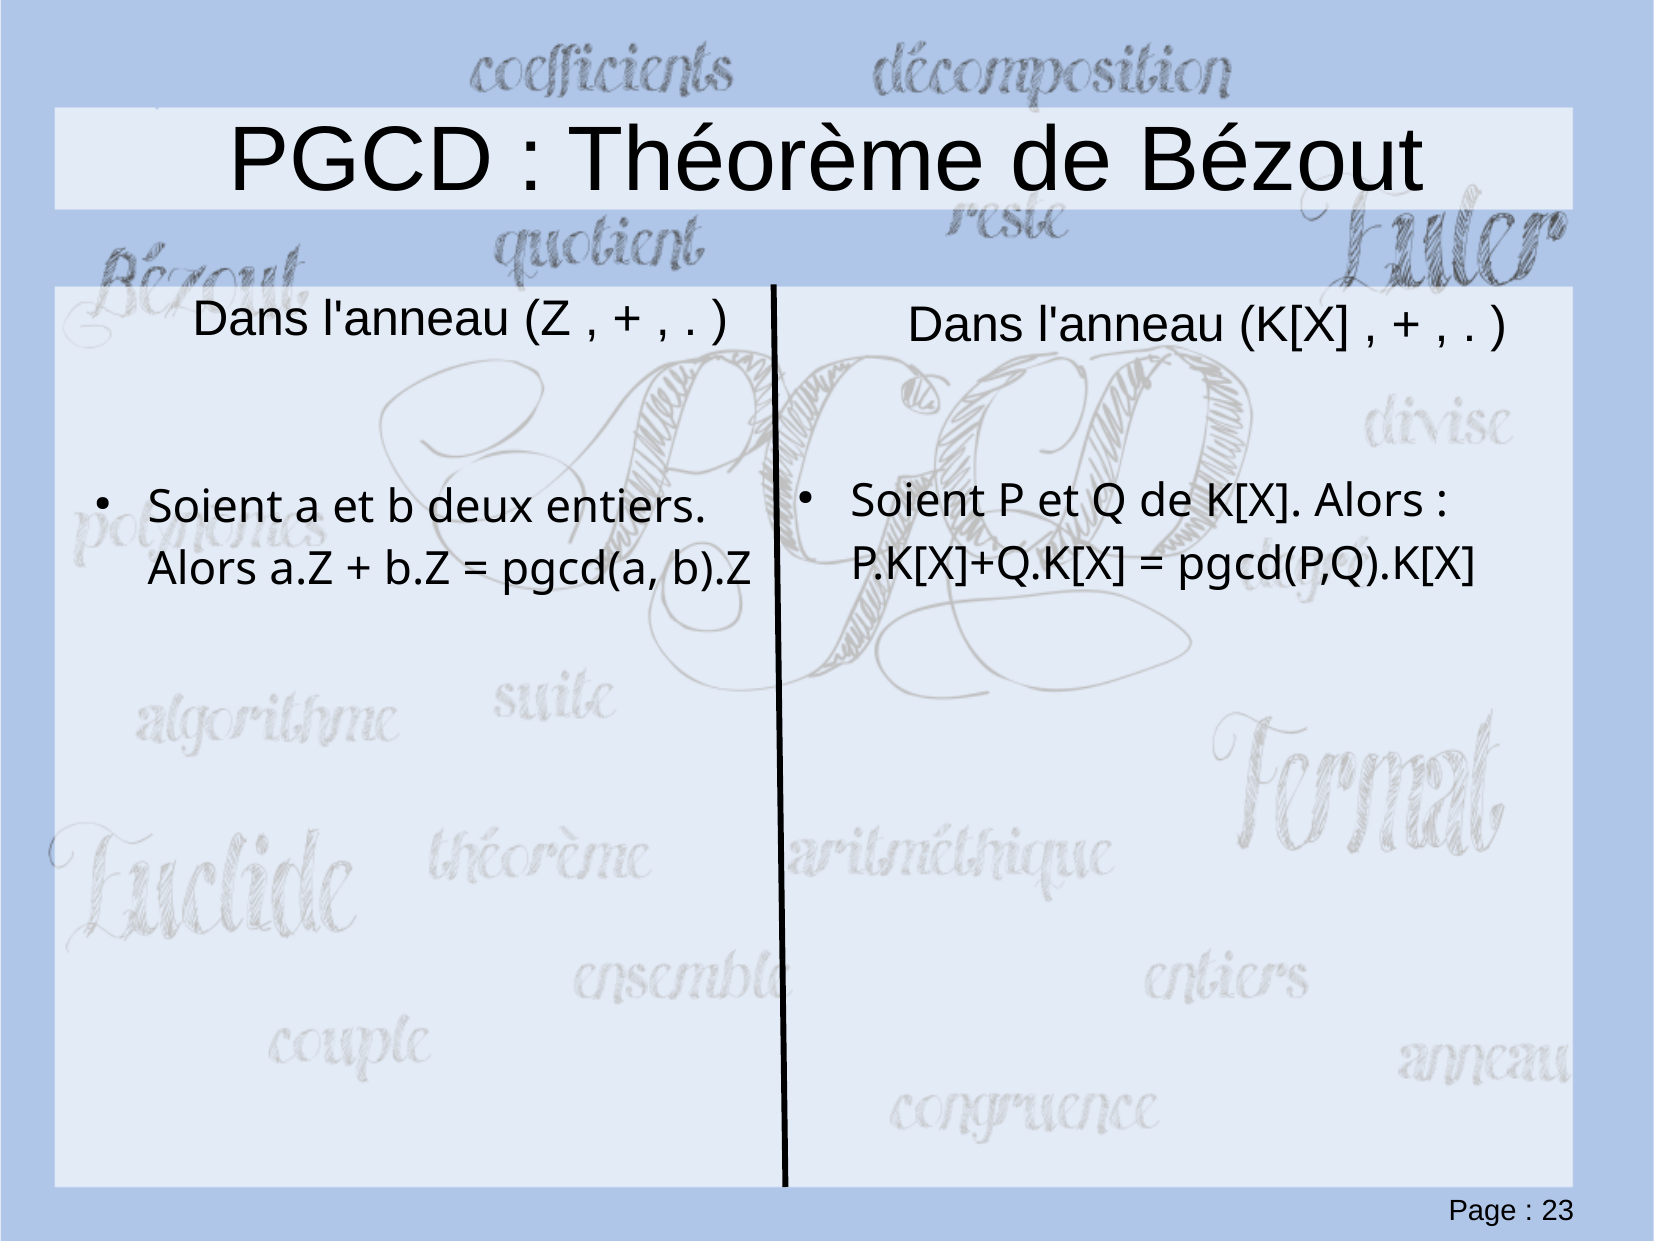

# PGCD : Théorème de Bézout
Dans l'anneau (Z , + , . )
Soient a et b deux entiers. Alors a.Z + b.Z = pgcd(a, b).Z
Dans l'anneau (K[X] , + , . )
Soient P et Q de K[X]. Alors : P.K[X]+Q.K[X] = pgcd(P,Q).K[X]